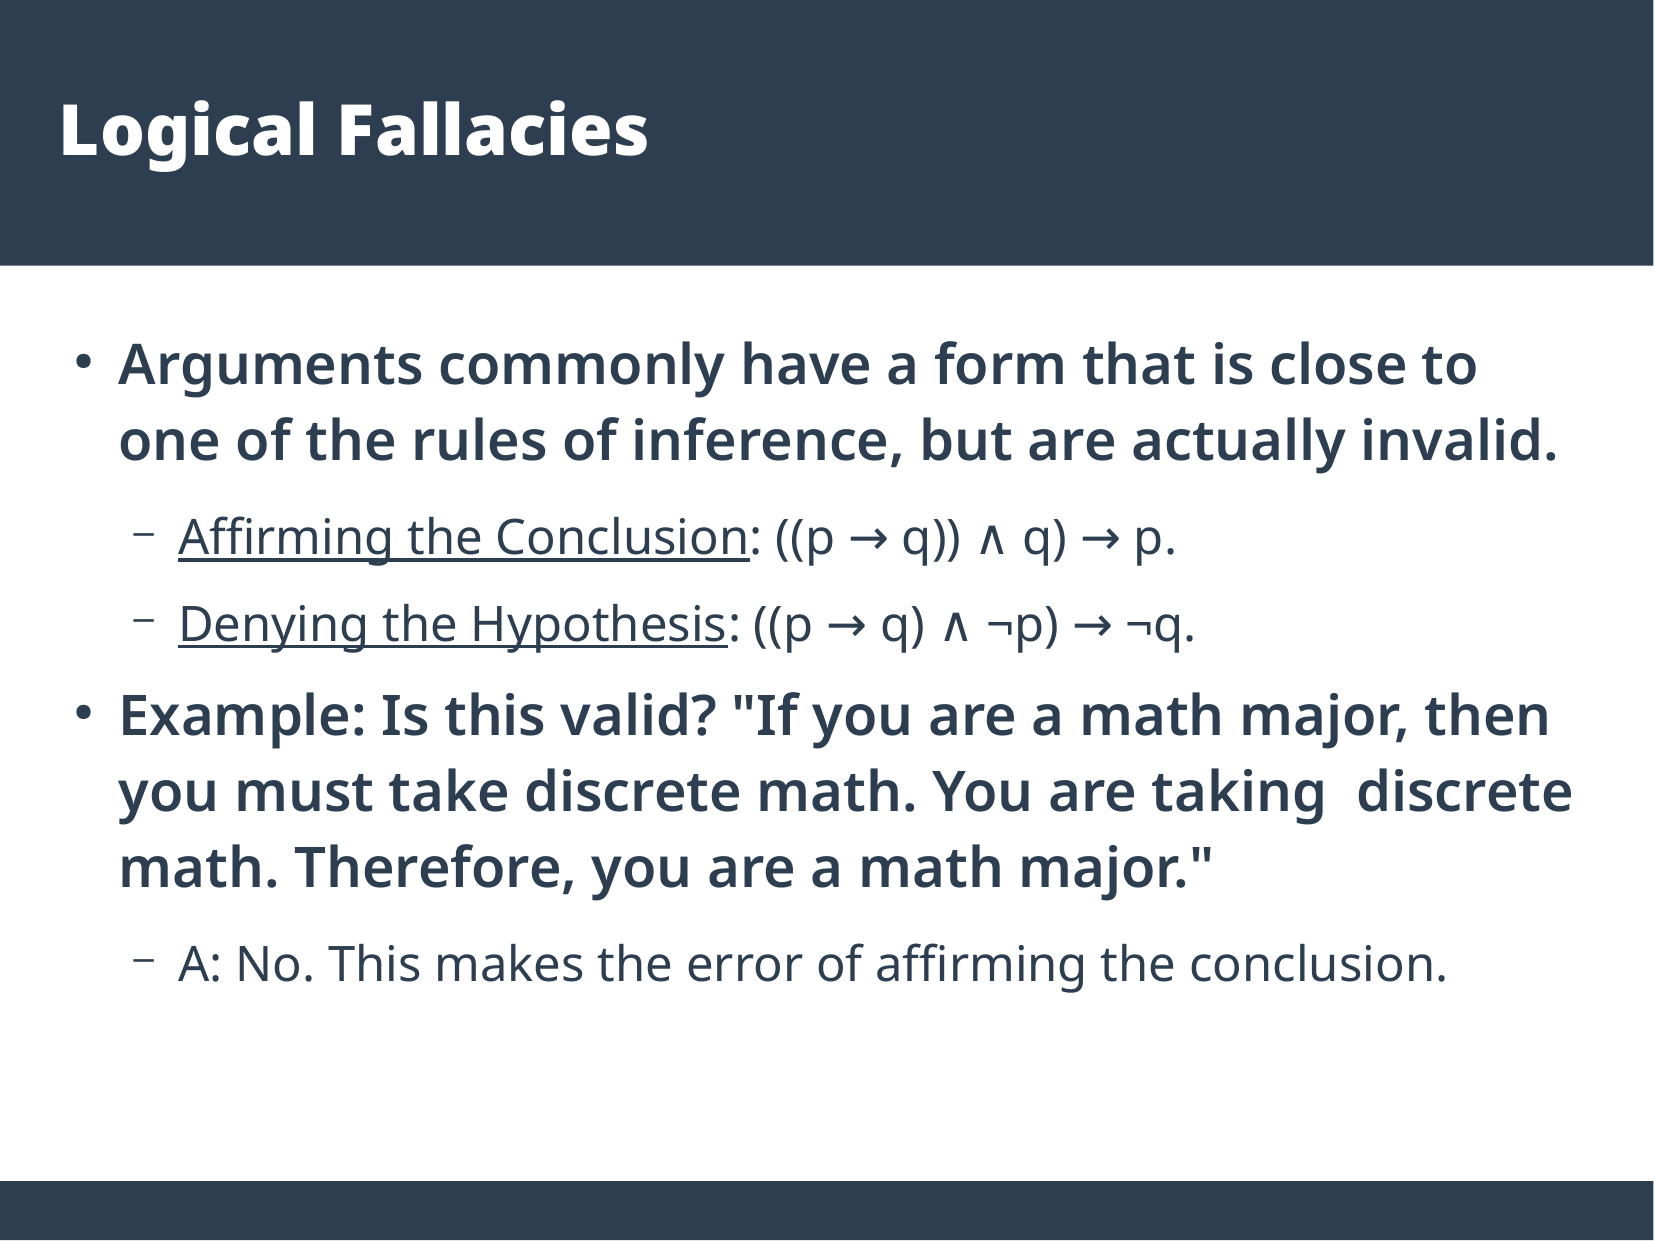

# Logical Fallacies
Arguments commonly have a form that is close to one of the rules of inference, but are actually invalid.
Affirming the Conclusion: ((p → q)) ∧ q) → p.
Denying the Hypothesis: ((p → q) ∧ ¬p) → ¬q.
Example: Is this valid? "If you are a math major, then you must take discrete math. You are taking discrete math. Therefore, you are a math major."
A: No. This makes the error of affirming the conclusion.